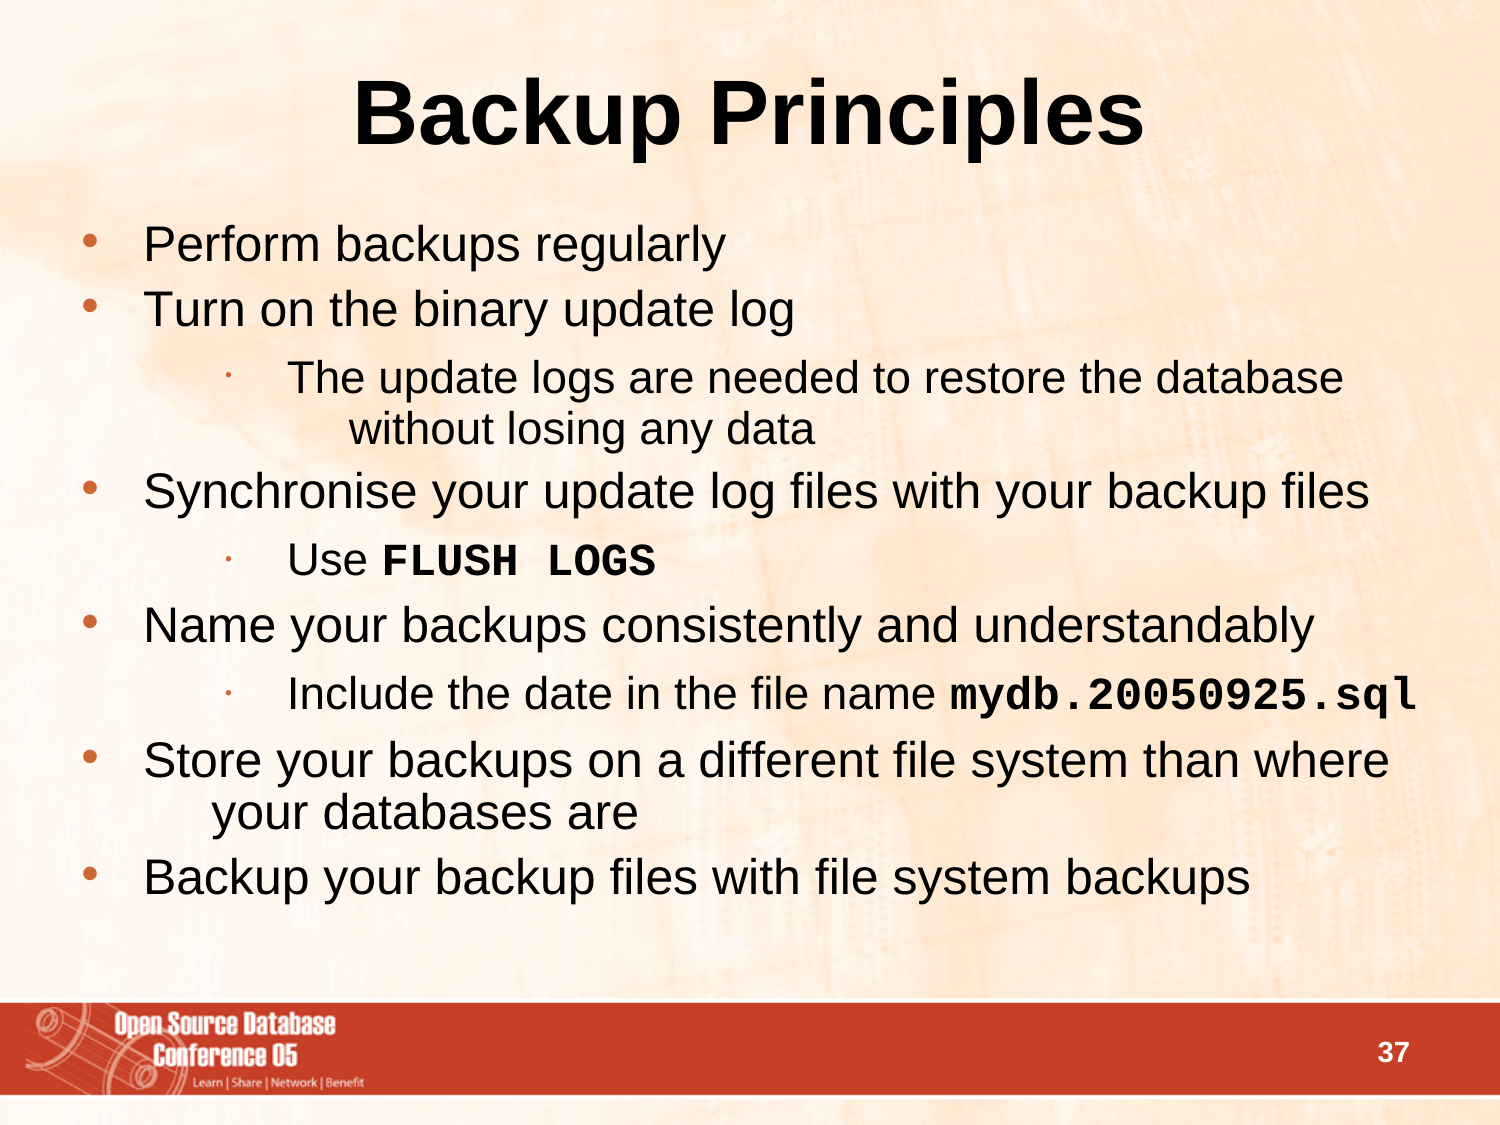

Backup Principles
# Perform backups regularly
Turn on the binary update log
The update logs are needed to restore the database without losing any data
Synchronise your update log files with your backup files
Use FLUSH LOGS
Name your backups consistently and understandably
Include the date in the file name mydb.20050925.sql
Store your backups on a different file system than where your databases are
Backup your backup files with file system backups
37